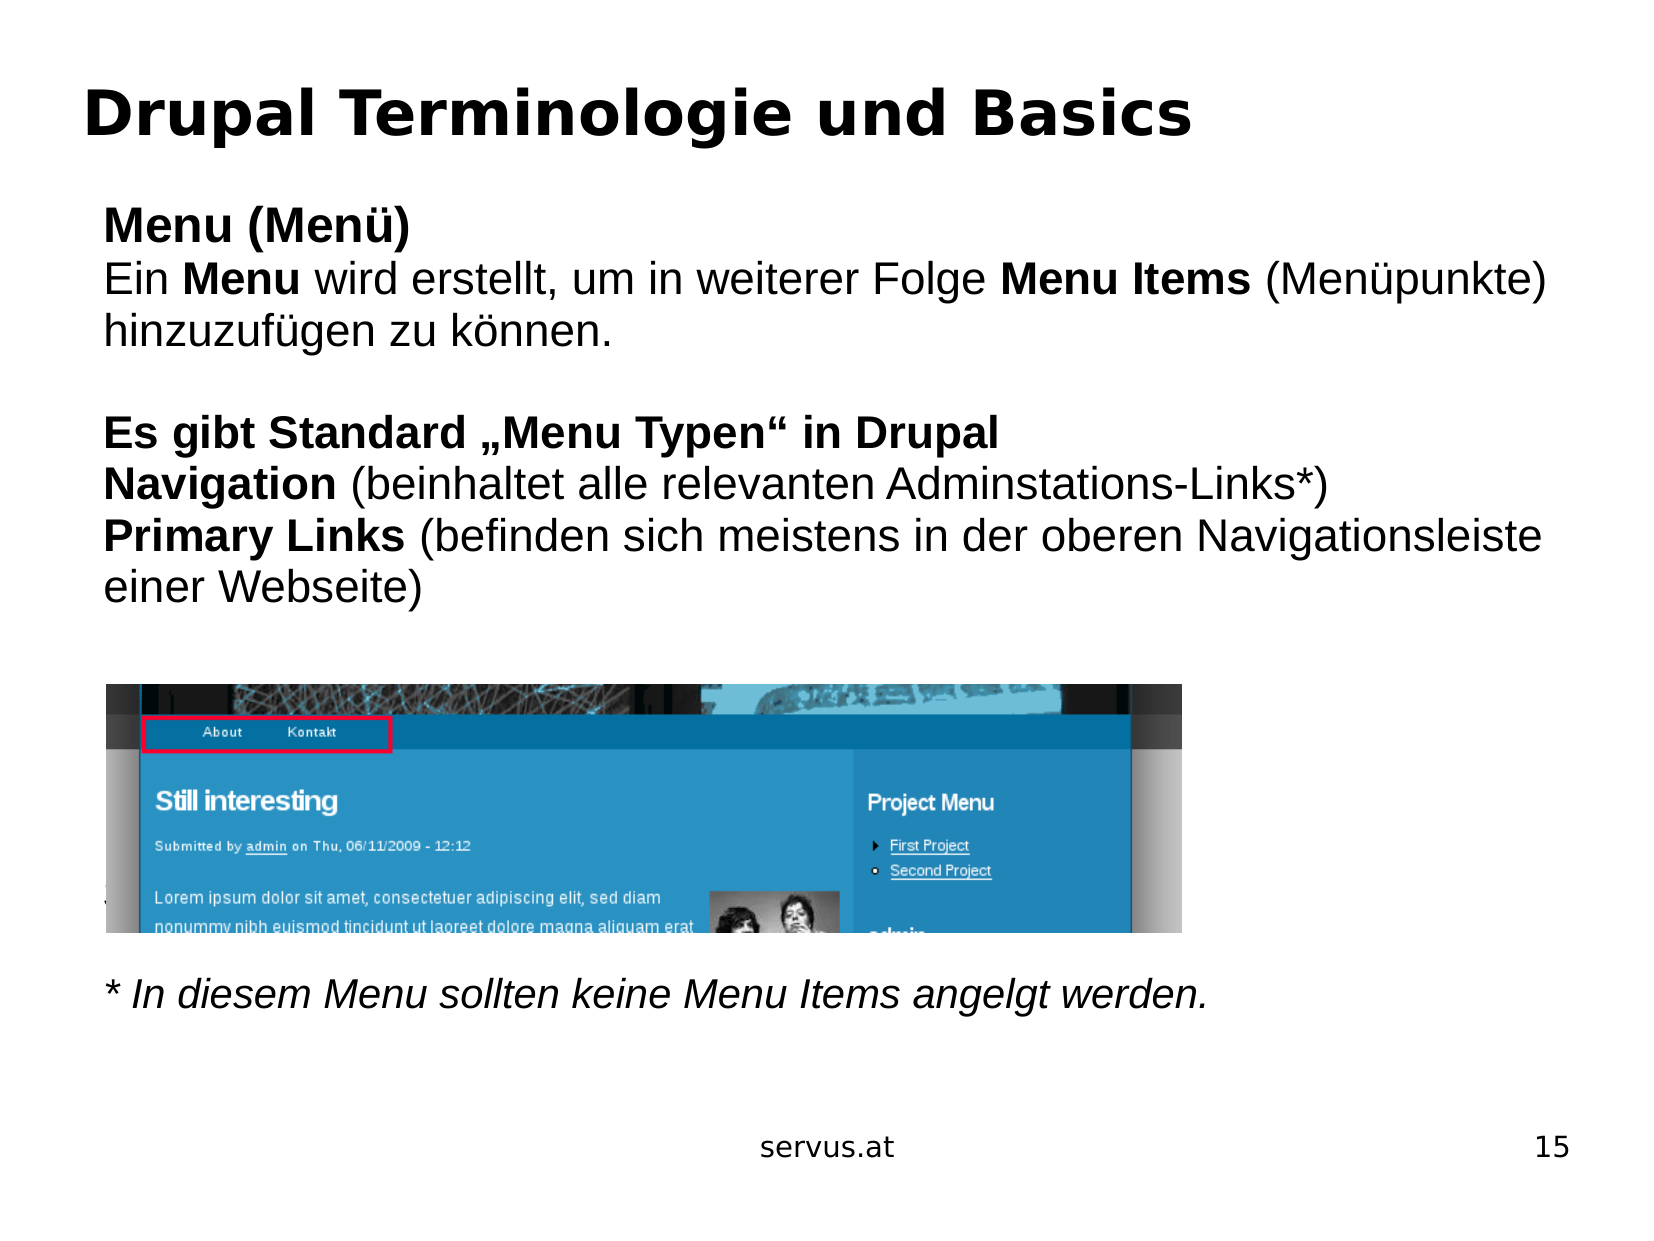

# Drupal Terminologie und Basics
Menu (Menü)
Ein Menu wird erstellt, um in weiterer Folge Menu Items (Menüpunkte)
hinzuzufügen zu können.
Es gibt Standard „Menu Typen“ in Drupal
Navigation (beinhaltet alle relevanten Adminstations-Links*)
Primary Links (befinden sich meistens in der oberen Navigationsleiste einer Webseite)
Secondary links (optional)
* In diesem Menu sollten keine Menu Items angelgt werden.
servus.at
15